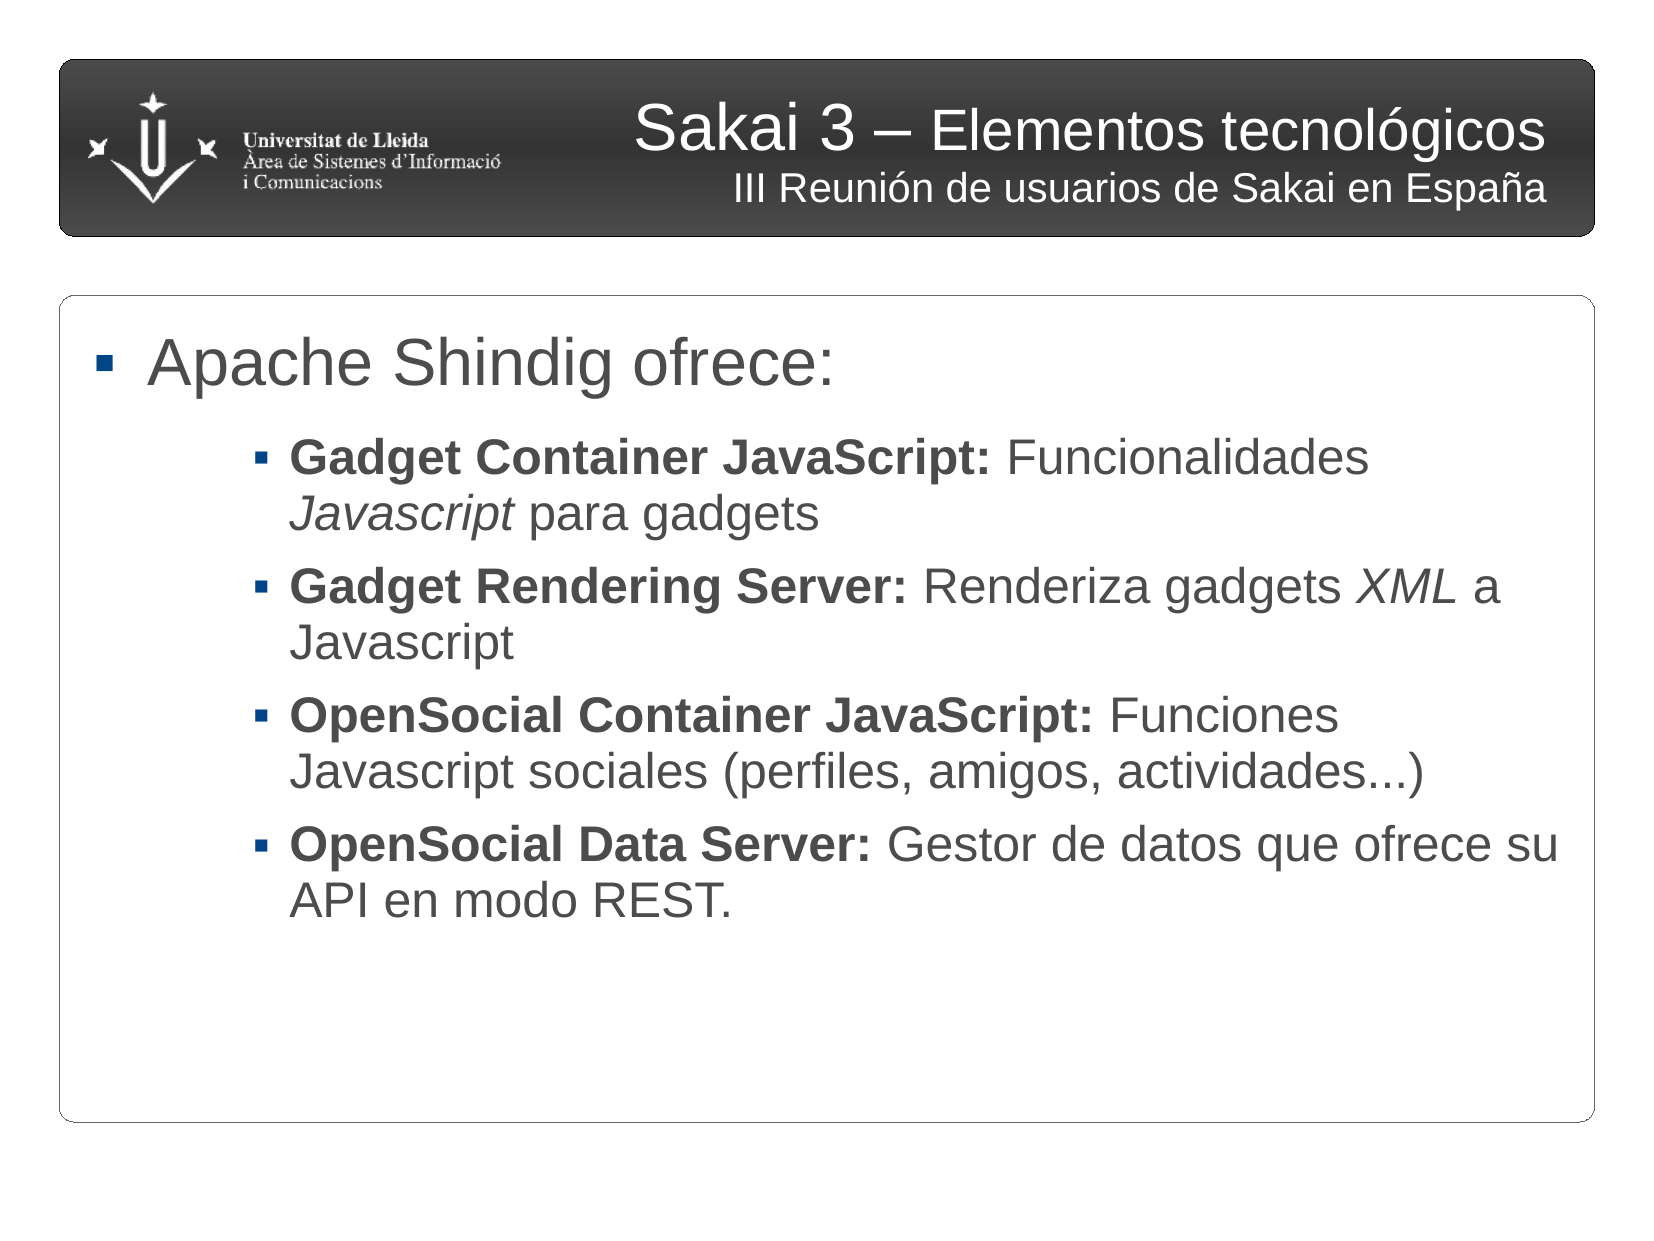

# Sakai 3 – Elementos tecnológicos III Reunión de usuarios de Sakai en España
Apache Shindig ofrece:
Gadget Container JavaScript: Funcionalidades Javascript para gadgets
Gadget Rendering Server: Renderiza gadgets XML a Javascript
OpenSocial Container JavaScript: Funciones Javascript sociales (perfiles, amigos, actividades...)
OpenSocial Data Server: Gestor de datos que ofrece su API en modo REST.